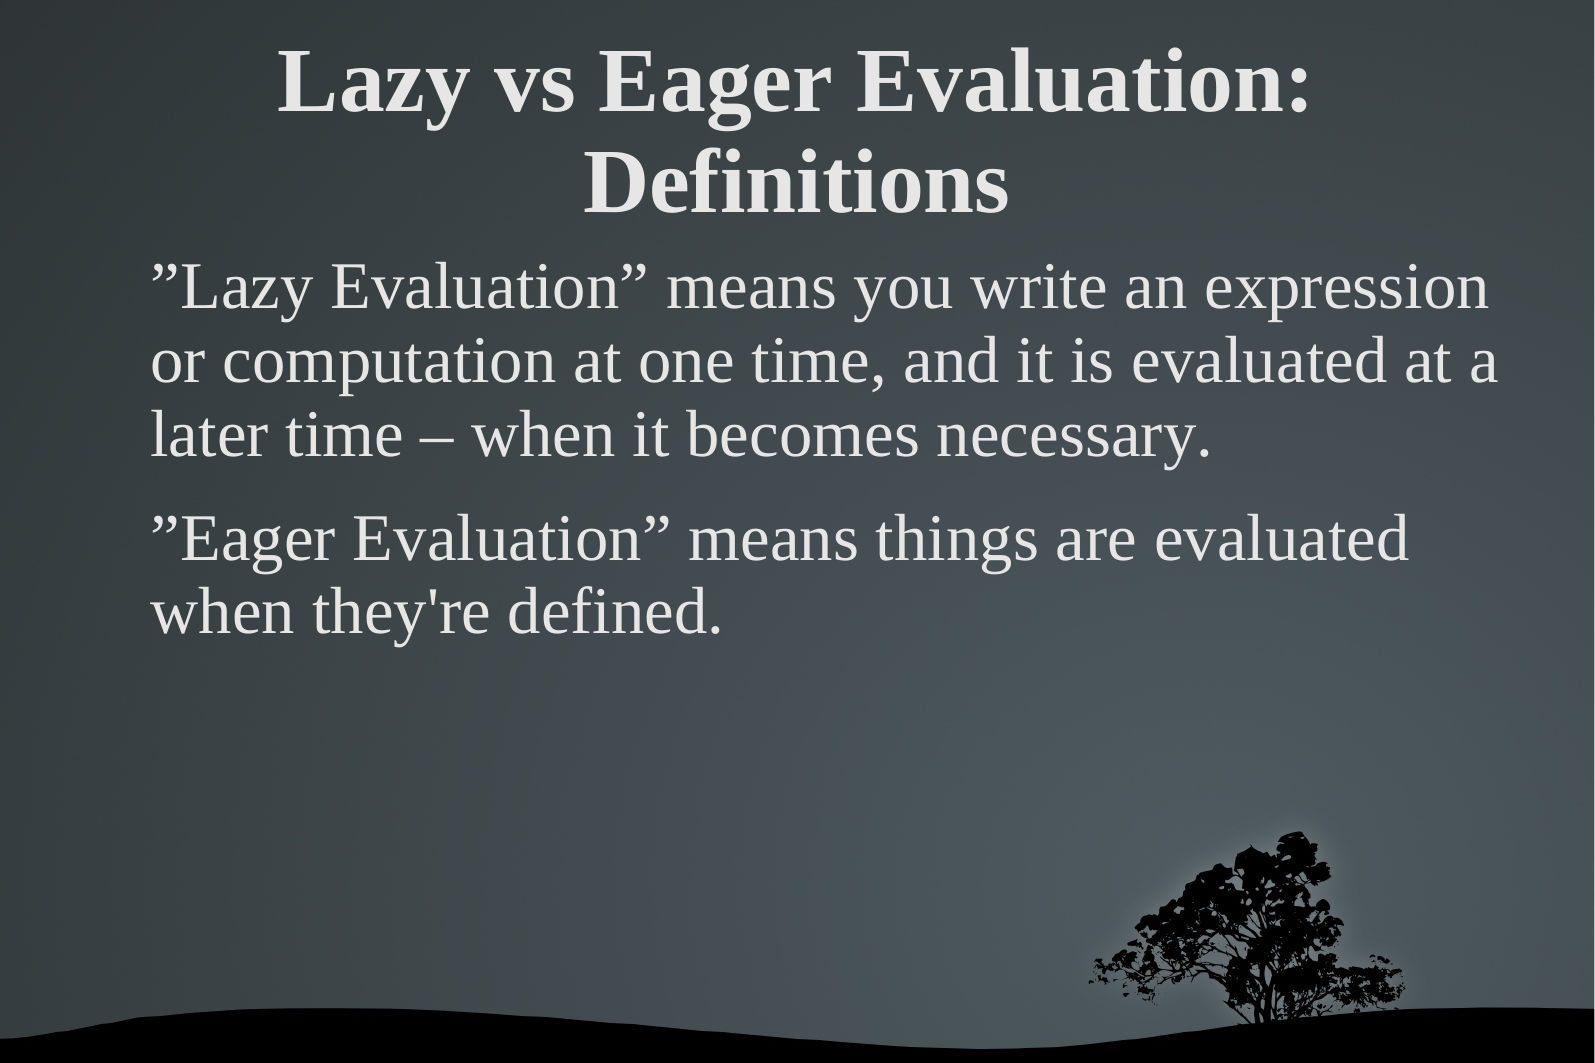

# Lazy vs Eager Evaluation: Definitions
”Lazy Evaluation” means you write an expression or computation at one time, and it is evaluated at a later time – when it becomes necessary.
”Eager Evaluation” means things are evaluated when they're defined.